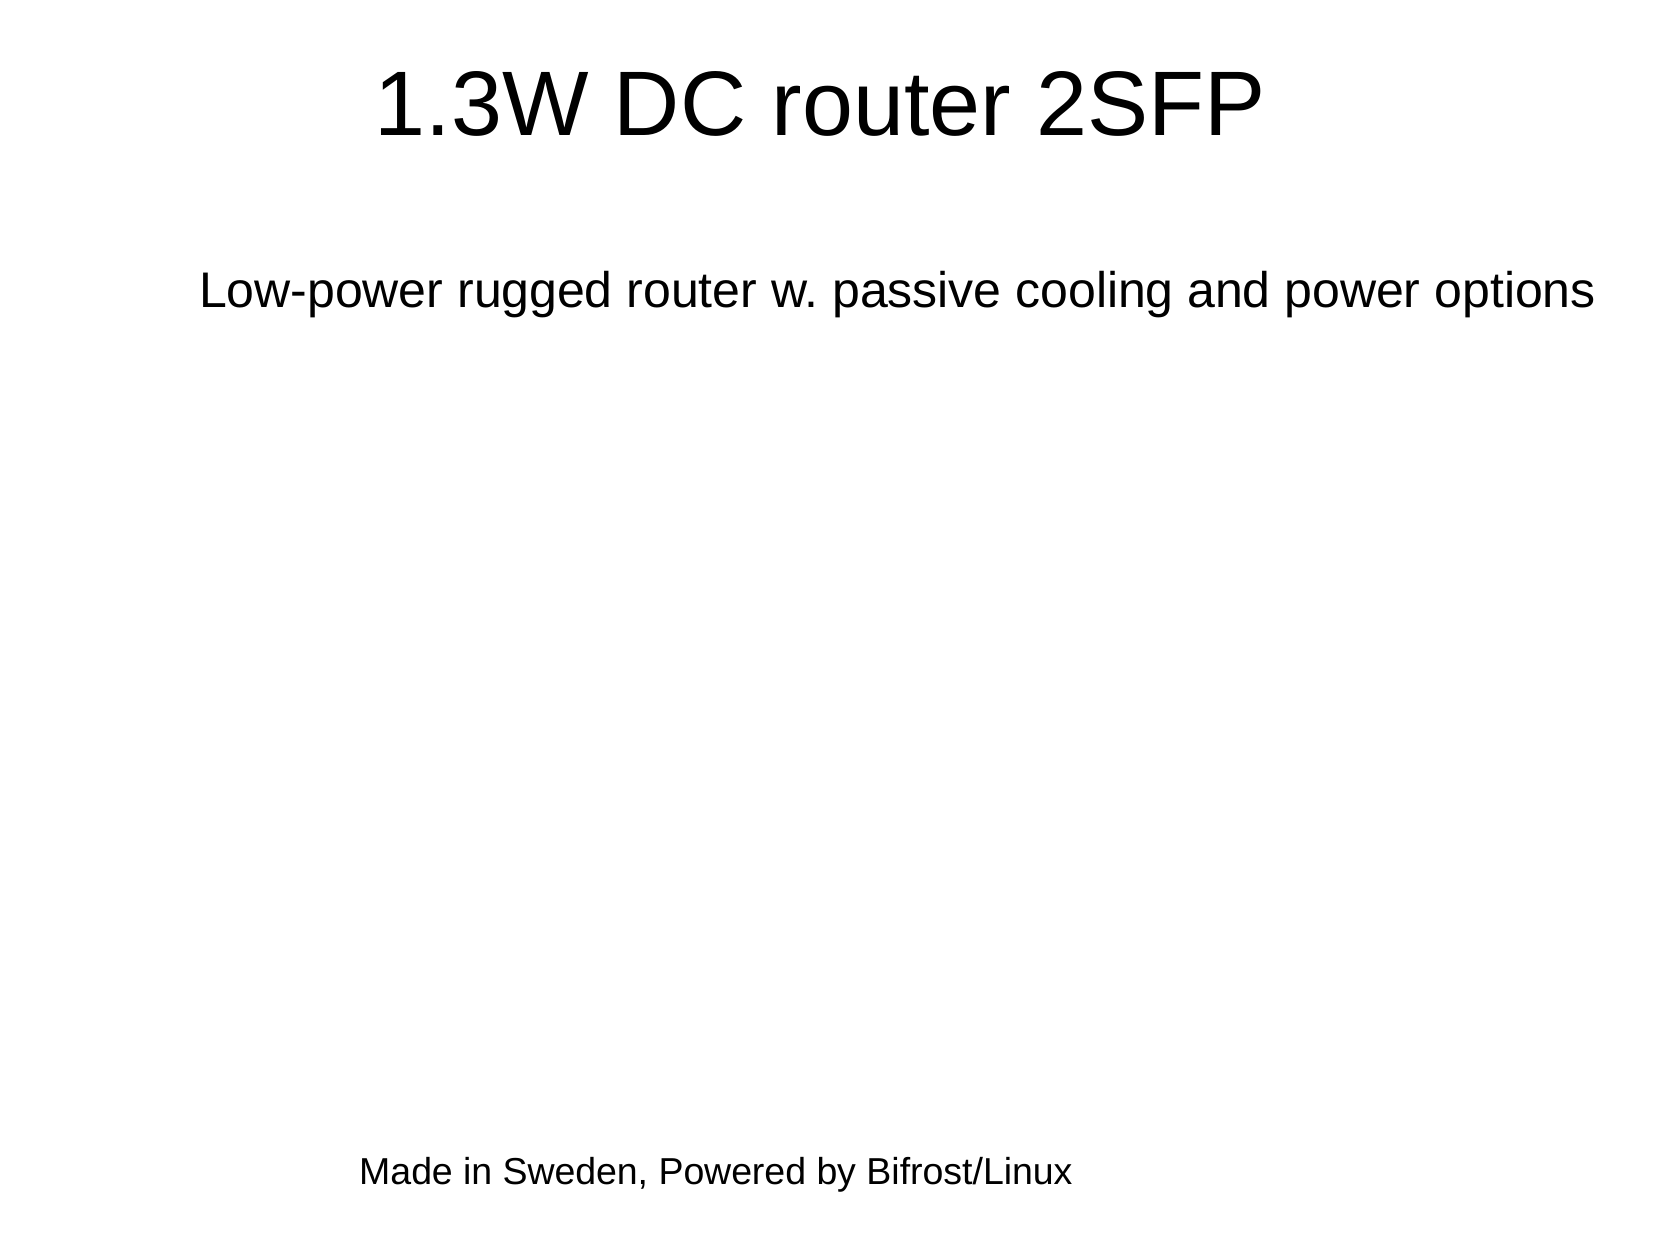

# 1.3W DC router 2SFP
Low-power rugged router w. passive cooling and power options
Made in Sweden, Powered by Bifrost/Linux